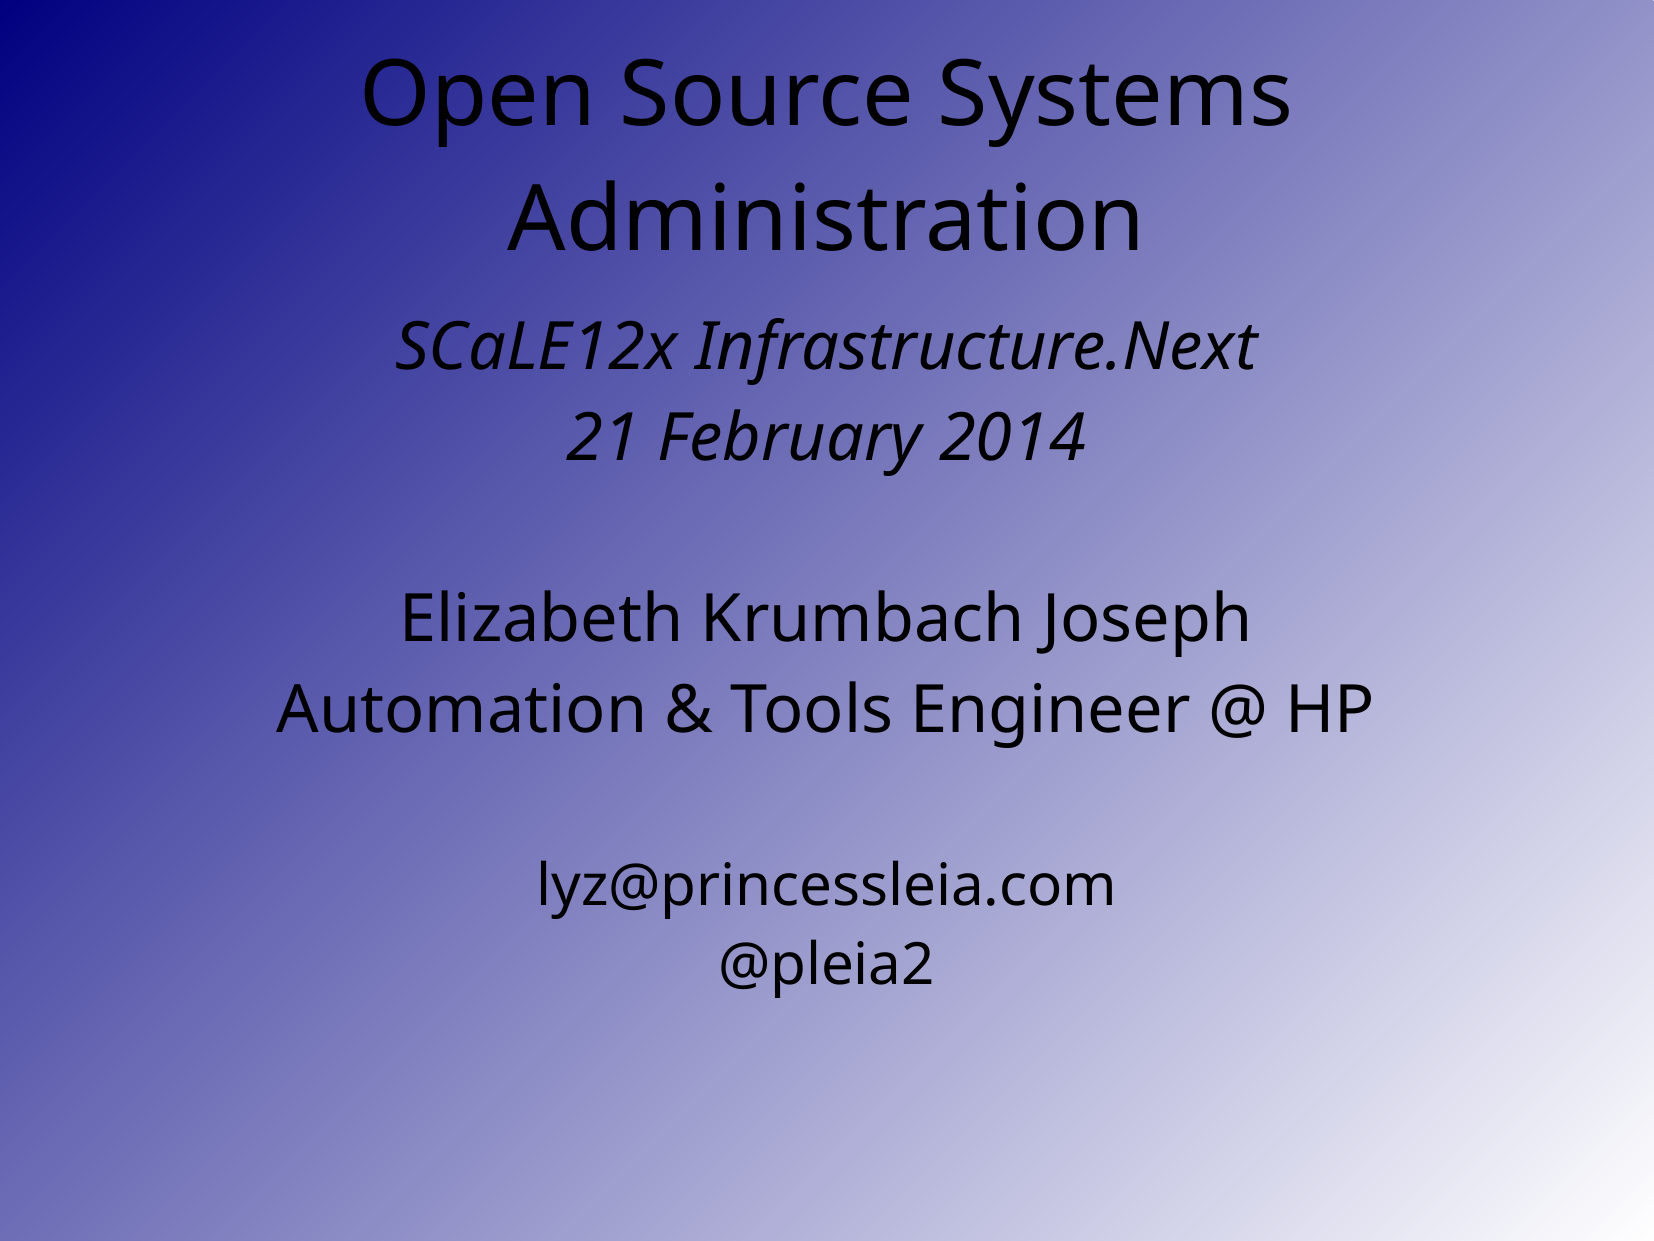

# Open Source Systems Administration
SCaLE12x Infrastructure.Next
21 February 2014
Elizabeth Krumbach Joseph
Automation & Tools Engineer @ HP
lyz@princessleia.com
@pleia2